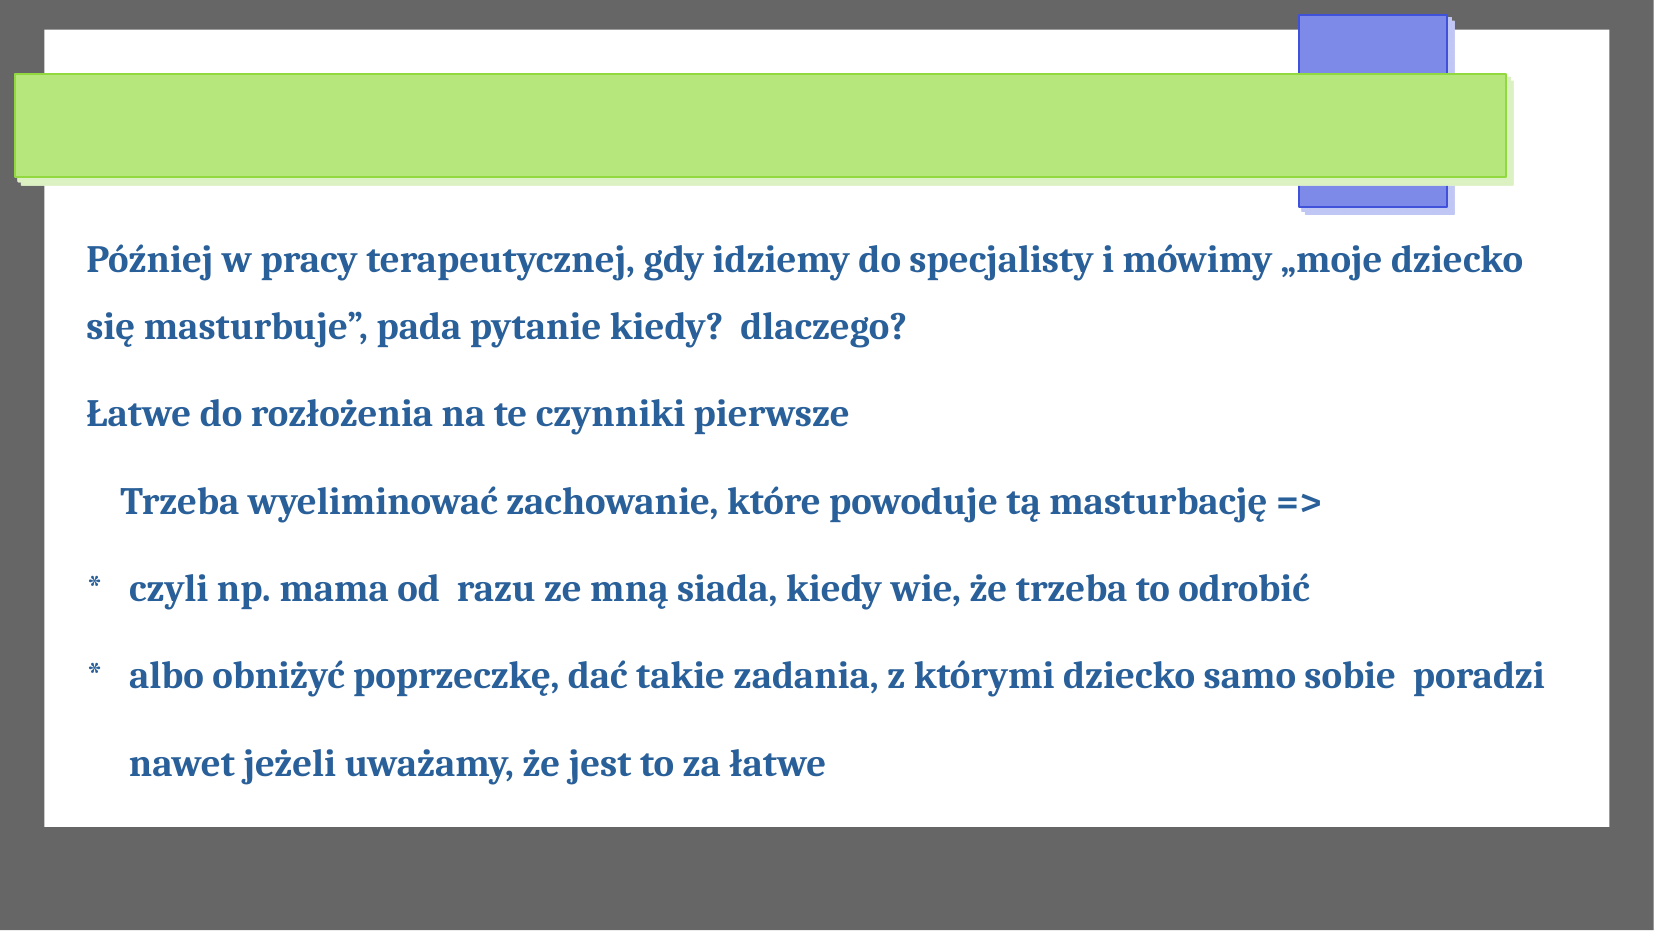

#
Później w pracy terapeutycznej, gdy idziemy do specjalisty i mówimy „moje dziecko się masturbuje”, pada pytanie kiedy? dlaczego?
Łatwe do rozłożenia na te czynniki pierwsze
 Trzeba wyeliminować zachowanie, które powoduje tą masturbację =>
* czyli np. mama od razu ze mną siada, kiedy wie, że trzeba to odrobić
* albo obniżyć poprzeczkę, dać takie zadania, z którymi dziecko samo sobie poradzi
 nawet jeżeli uważamy, że jest to za łatwe